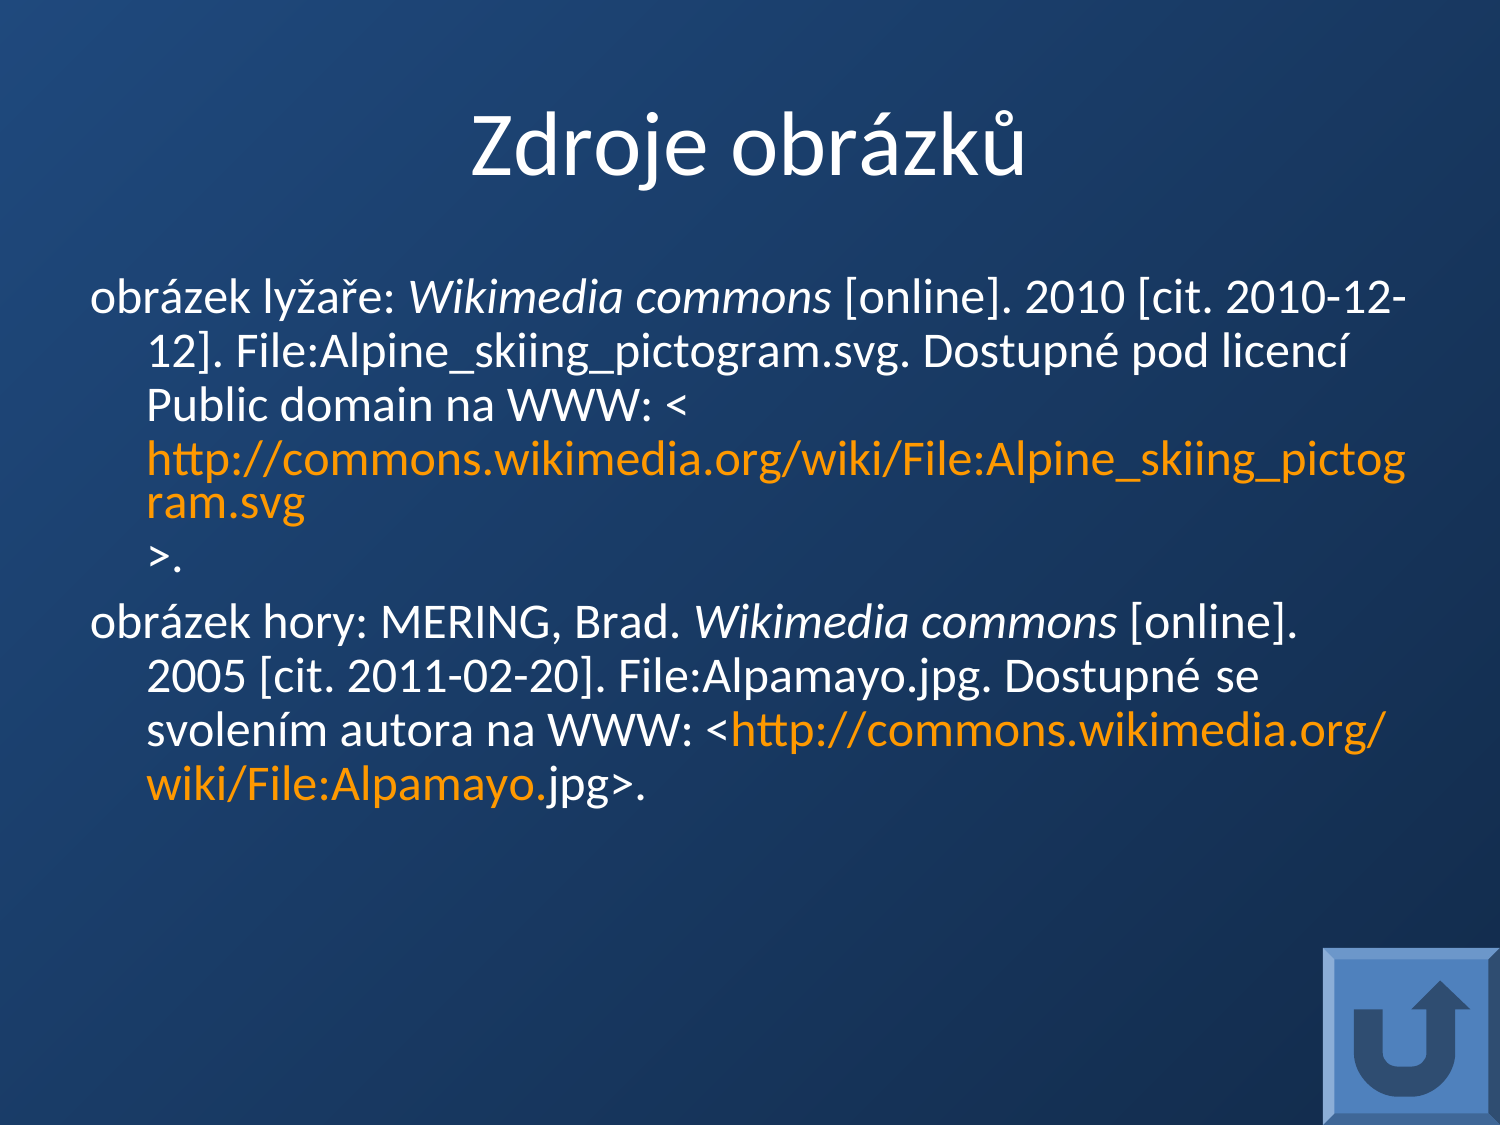

# Zdroje obrázků
obrázek lyžaře: Wikimedia commons [online]. 2010 [cit. 2010-12-12]. File:Alpine_skiing_pictogram.svg. Dostupné pod licencí Public domain na WWW: <http://commons.wikimedia.org/wiki/File:Alpine_skiing_pictogram.svg>.
obrázek hory: MERING, Brad. Wikimedia commons [online]. 2005 [cit. 2011-02-20]. File:Alpamayo.jpg. Dostupné se svolením autora na WWW: <http://commons.wikimedia.org/wiki/File:Alpamayo.jpg>.